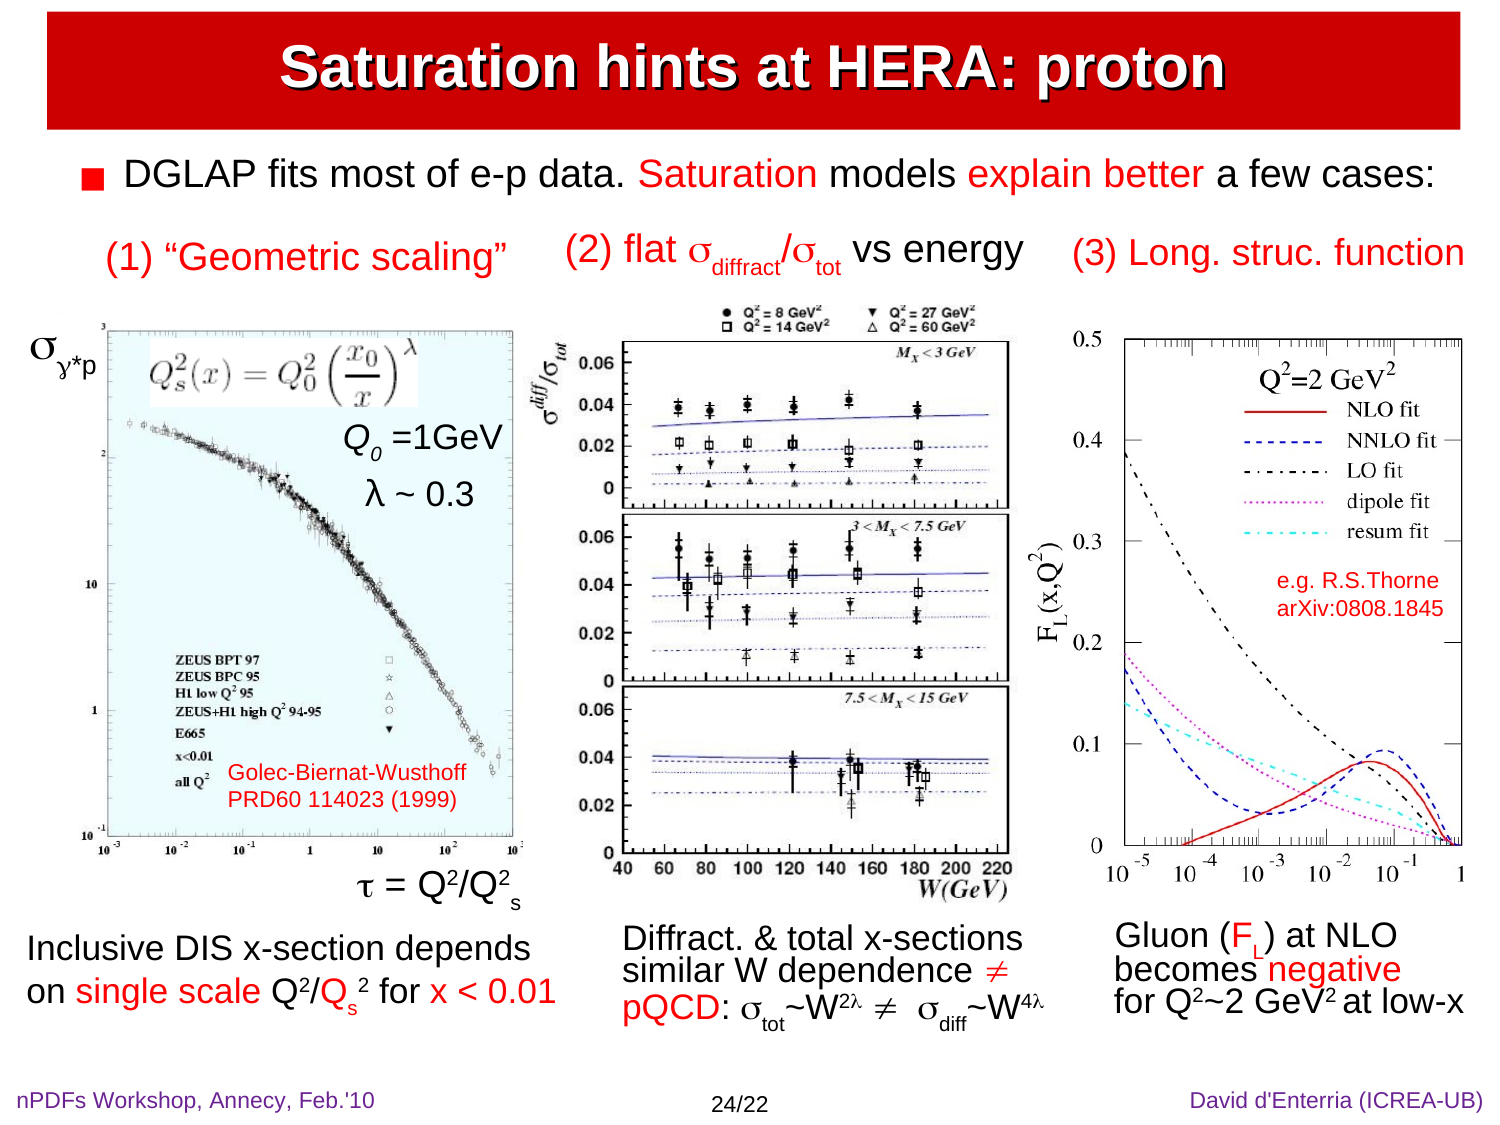

# Saturation hints at HERA: proton
 ■ DGLAP fits most of e-p data. Saturation models explain better a few cases:
(2) flat sdiffract/stot vs energy
 (3) Long. struc. function
 (1) “Geometric scaling”
sg*p
Q0 =1GeV
 λ ~ 0.3
e.g. R.S.Thorne
arXiv:0808.1845
Golec-Biernat-Wusthoff
PRD60 114023 (1999)
t = Q2/Q2s
 Gluon (FL) at NLO
 becomes negative
 for Q2~2 GeV2 at low-x
Diffract. & total x-sections
similar W dependence 
pQCD: stot~W2l  sdiff~W4l
Inclusive DIS x-section depends
on single scale Q2/Qs2 for x < 0.01